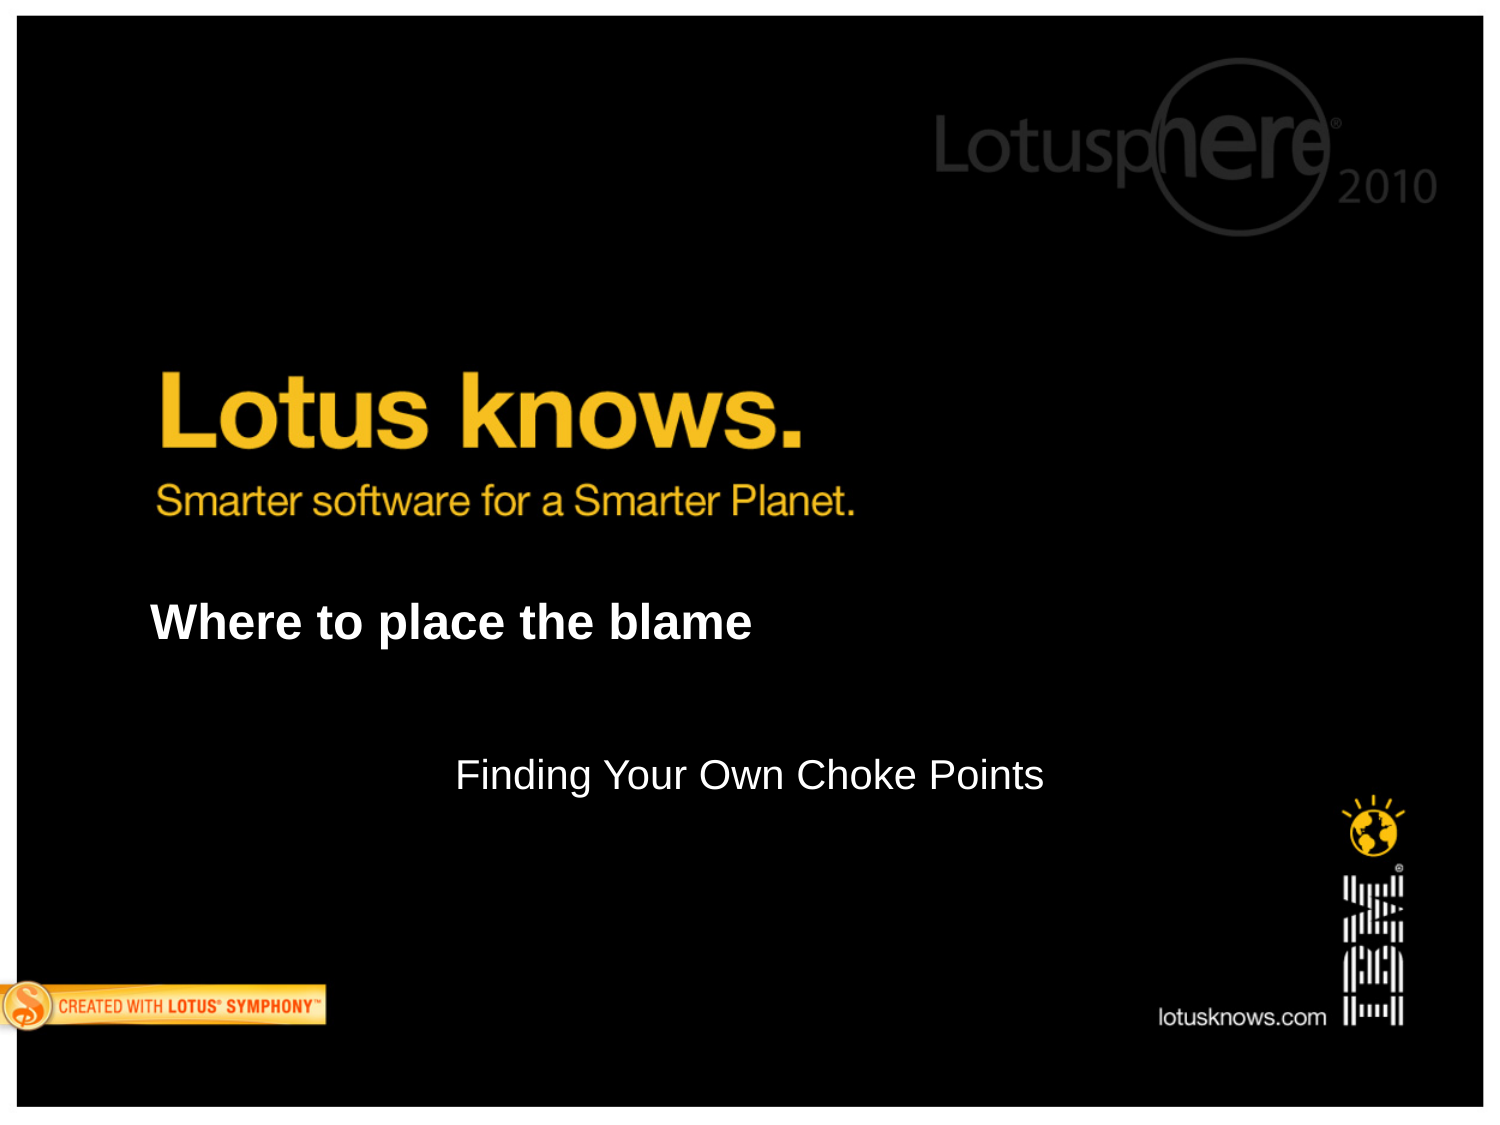

# Where to place the blame
Finding Your Own Choke Points